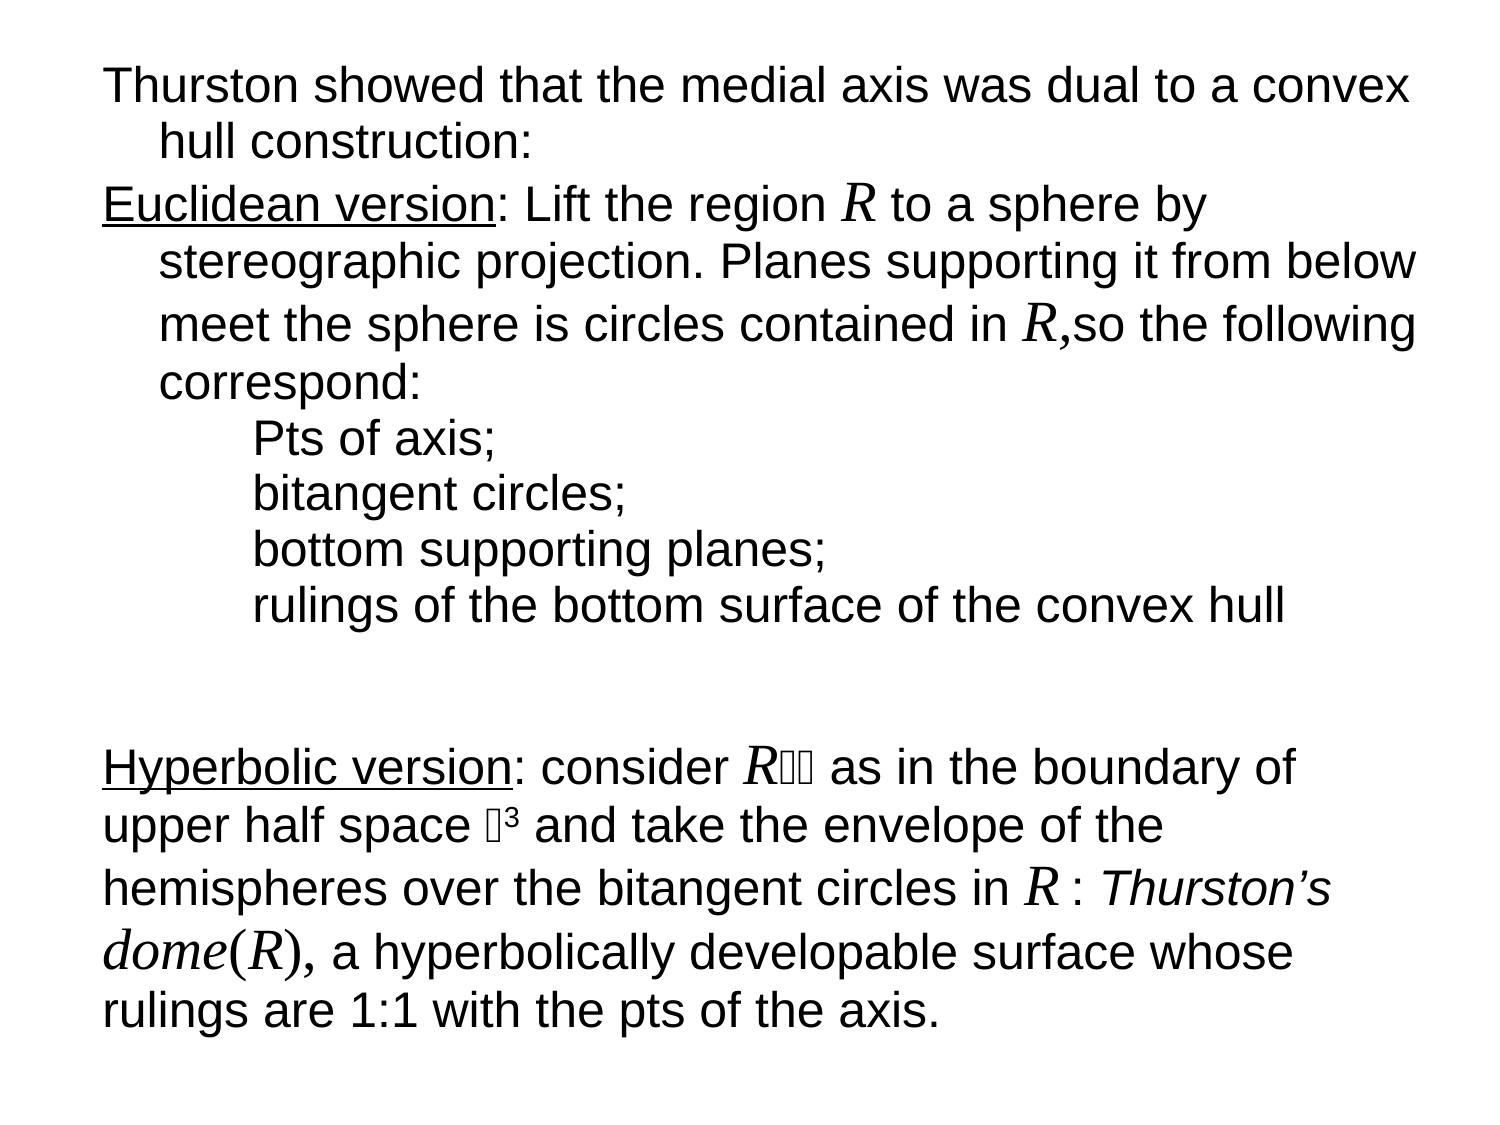

Thurston showed that the medial axis was dual to a convex hull construction:
Euclidean version: Lift the region R to a sphere by stereographic projection. Planes supporting it from below meet the sphere is circles contained in R,so the following correspond:
Pts of axis;
bitangent circles;
bottom supporting planes;
rulings of the bottom surface of the convex hull
Hyperbolic version: consider R as in the boundary of upper half space 3 and take the envelope of the hemispheres over the bitangent circles in R : Thurston’s dome(R), a hyperbolically developable surface whose rulings are 1:1 with the pts of the axis.